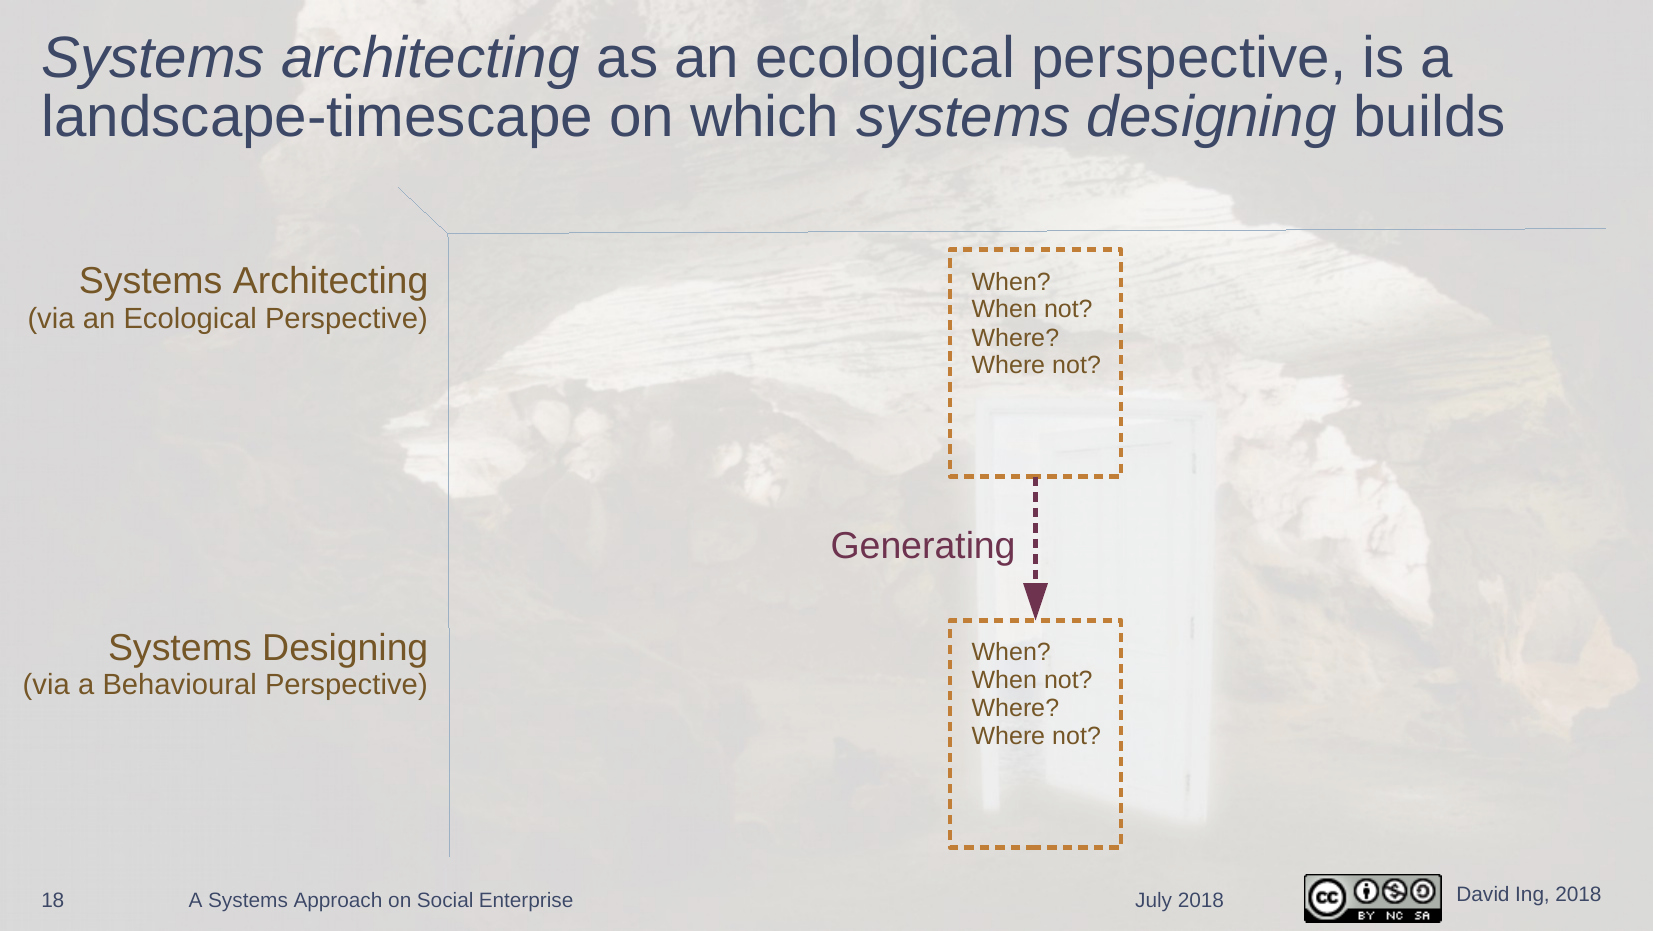

# Systems architecting as an ecological perspective, is a landscape-timescape on which systems designing builds
Systems Architecting
(via an Ecological Perspective)
When?
When not?
Where?
Where not?
Generating
Systems Designing
(via a Behavioural Perspective)
When?
When not?
Where?
Where not?
A Systems Approach on Social Enterprise
July 2018